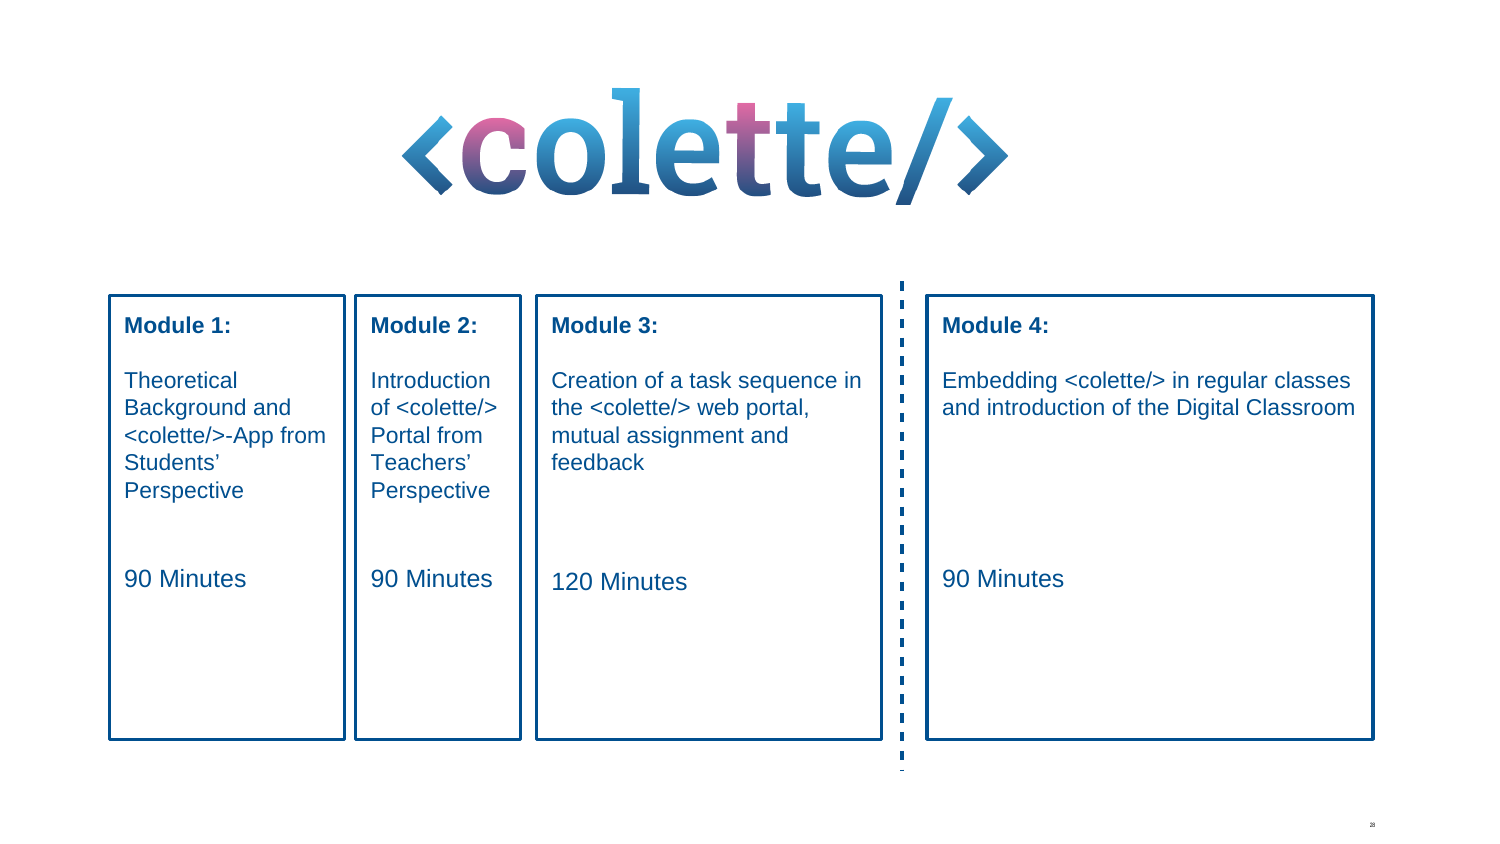

Module 1:
Theoretical Background and <colette/>-App from Students’ Perspective
90 Minutes
Module 2:
Introduction of <colette/> Portal from Teachers’ Perspective
90 Minutes
Module 3:
Creation of a task sequence in the <colette/> web portal, mutual assignment and feedback
120 Minutes
Module 4:
Embedding <colette/> in regular classes and introduction of the Digital Classroom
90 Minutes